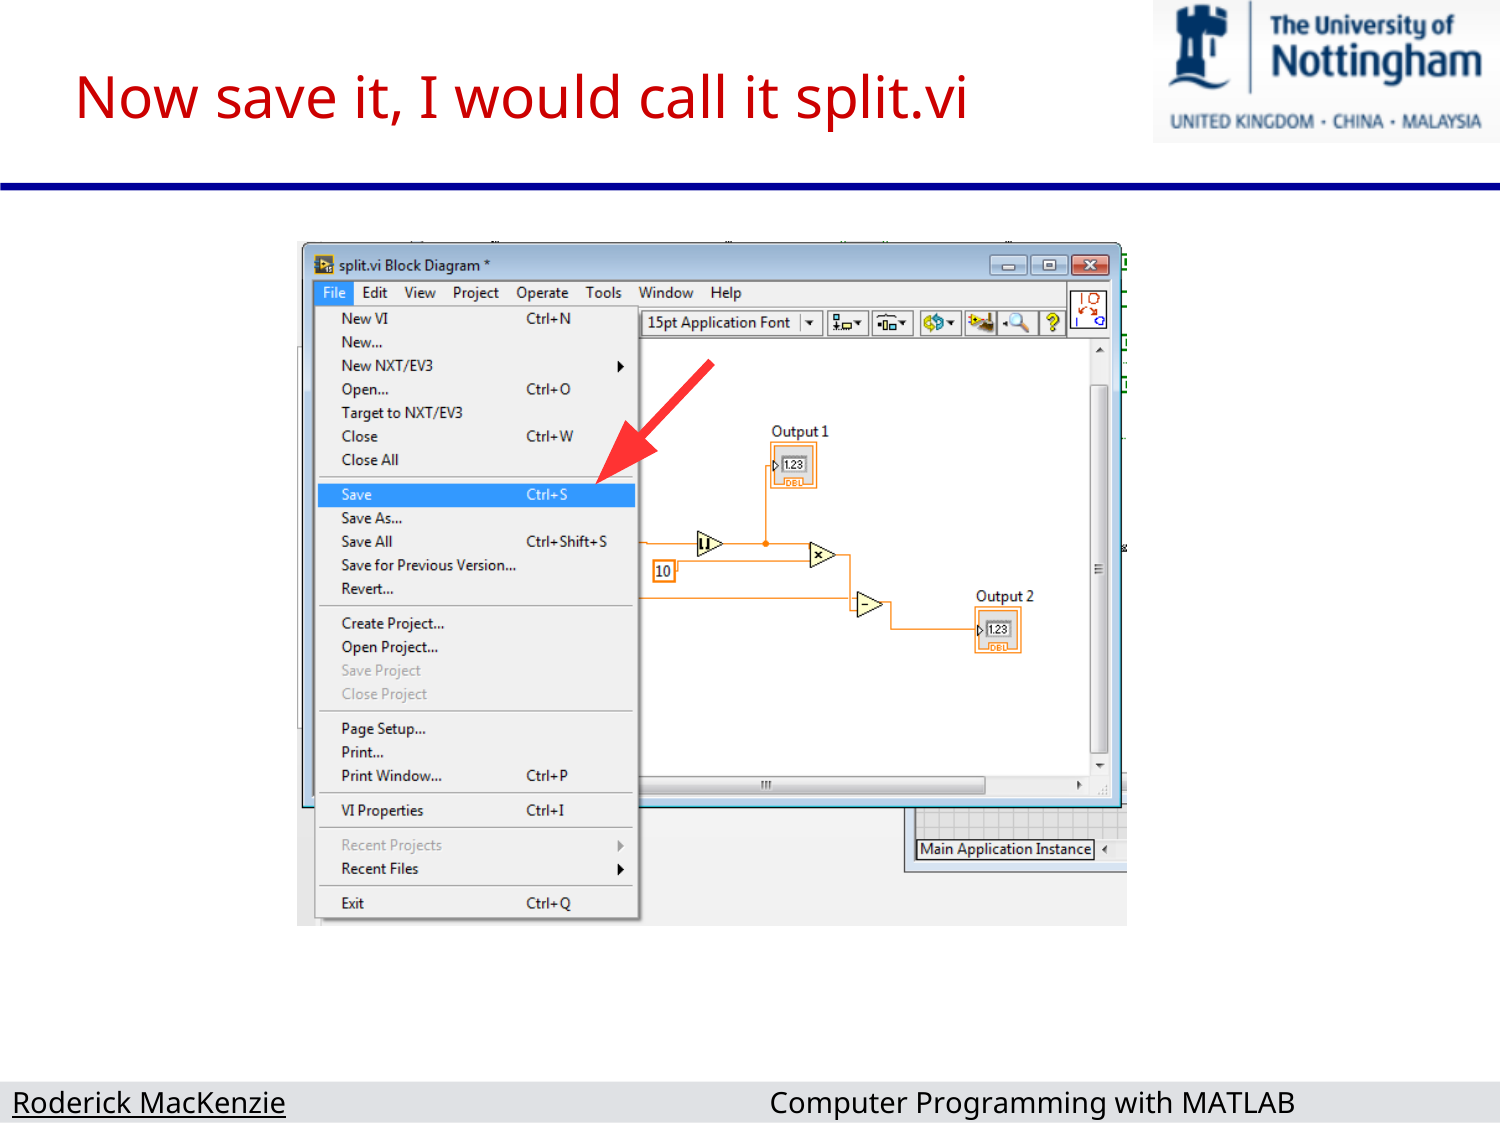

# Now save it, I would call it split.vi